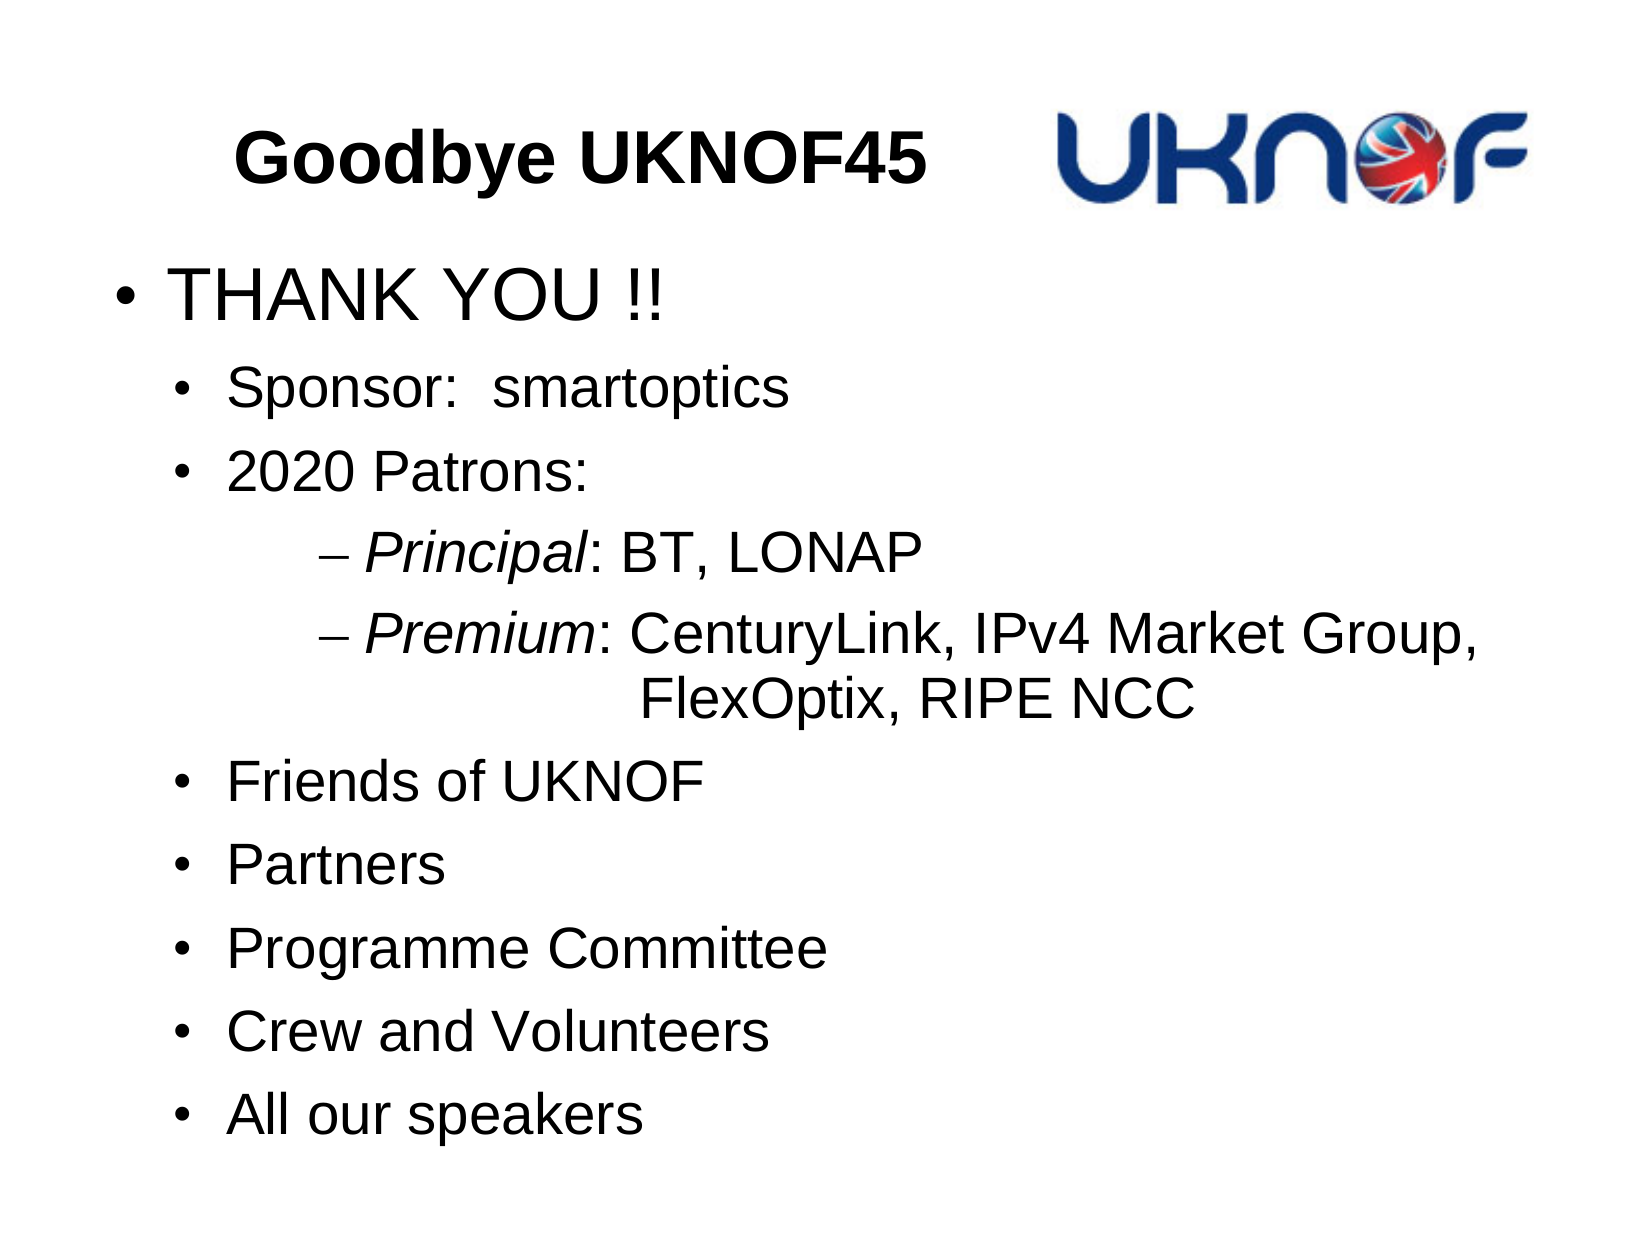

# Goodbye UKNOF45
THANK YOU !!
Sponsor: smartoptics
2020 Patrons:
Principal: BT, LONAP
Premium: CenturyLink, IPv4 Market Group,
 FlexOptix, RIPE NCC
Friends of UKNOF
Partners
Programme Committee
Crew and Volunteers
All our speakers